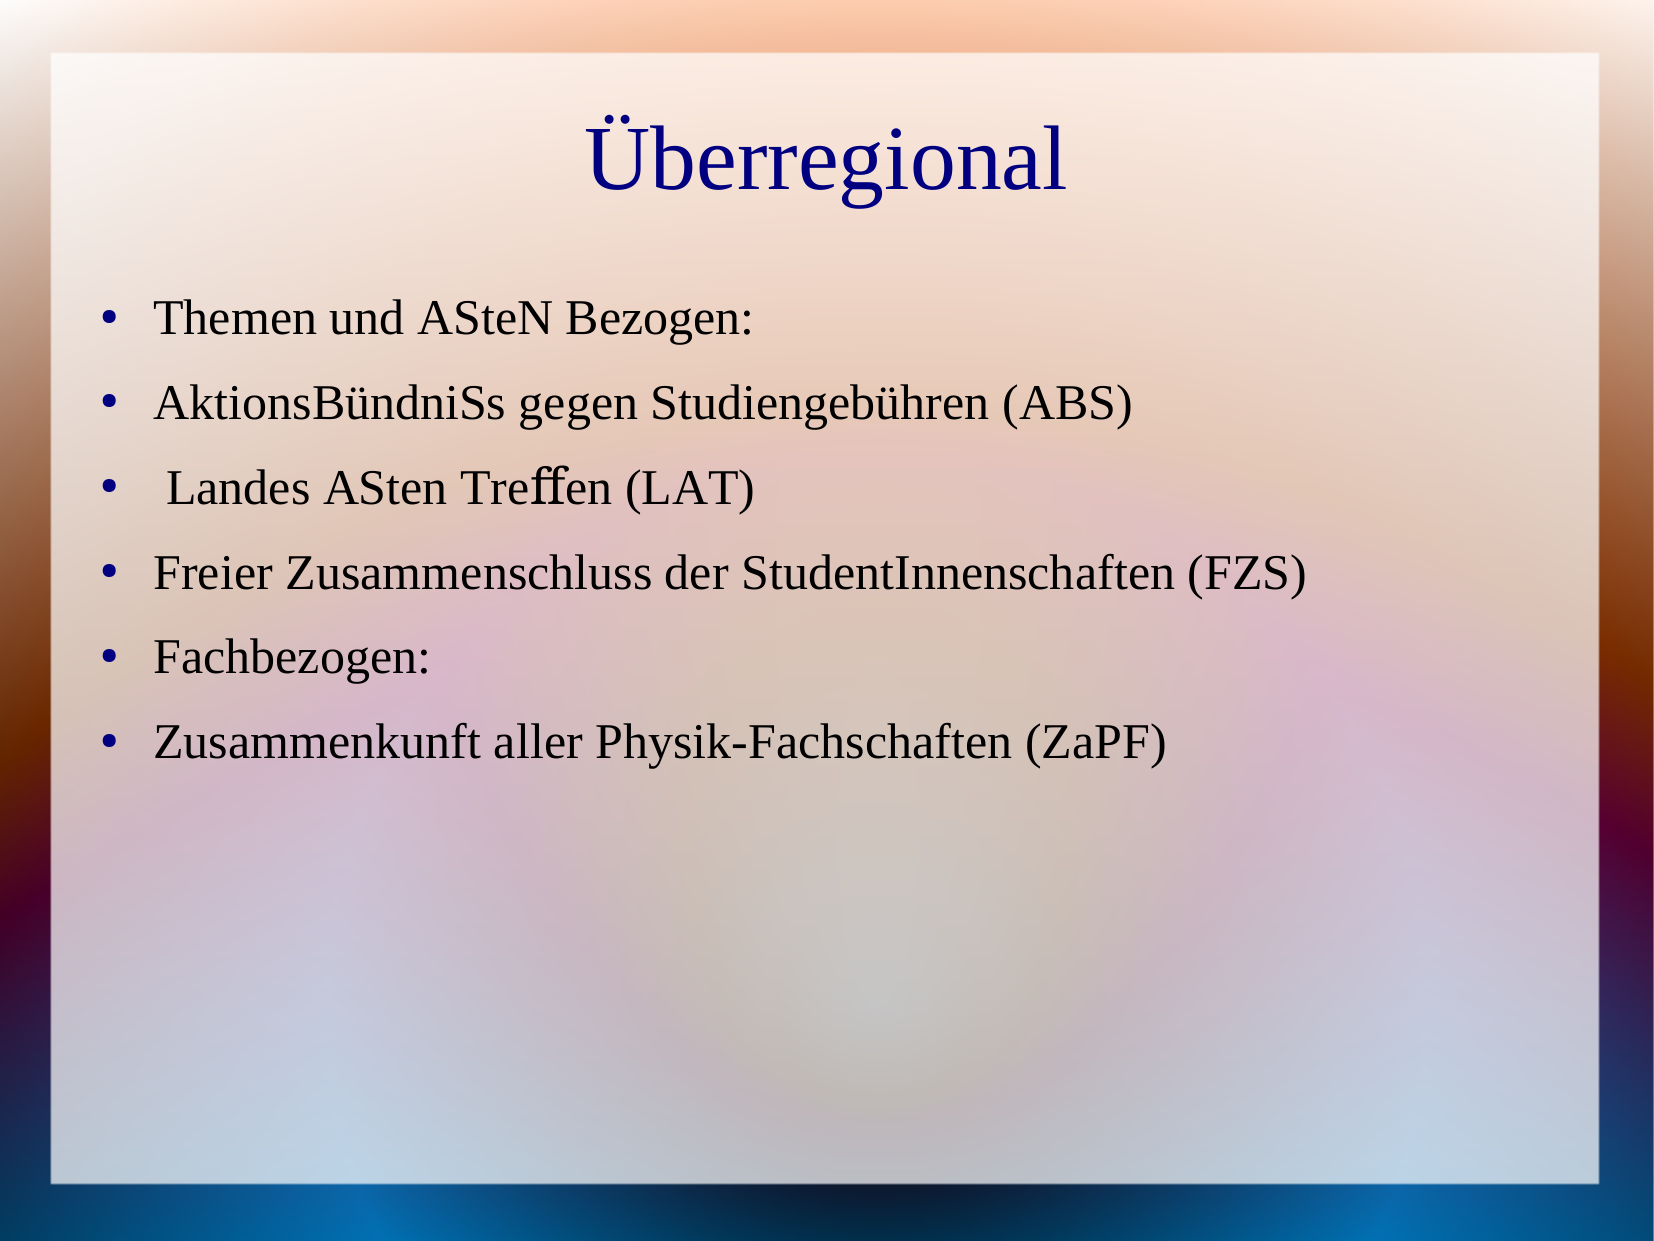

# Überregional
Themen und ASteN Bezogen:
AktionsBündniSs gegen Studiengebühren (ABS)
 Landes ASten Treﬀen (LAT)
Freier Zusammenschluss der StudentInnenschaften (FZS)
Fachbezogen:
Zusammenkunft aller Physik-Fachschaften (ZaPF)